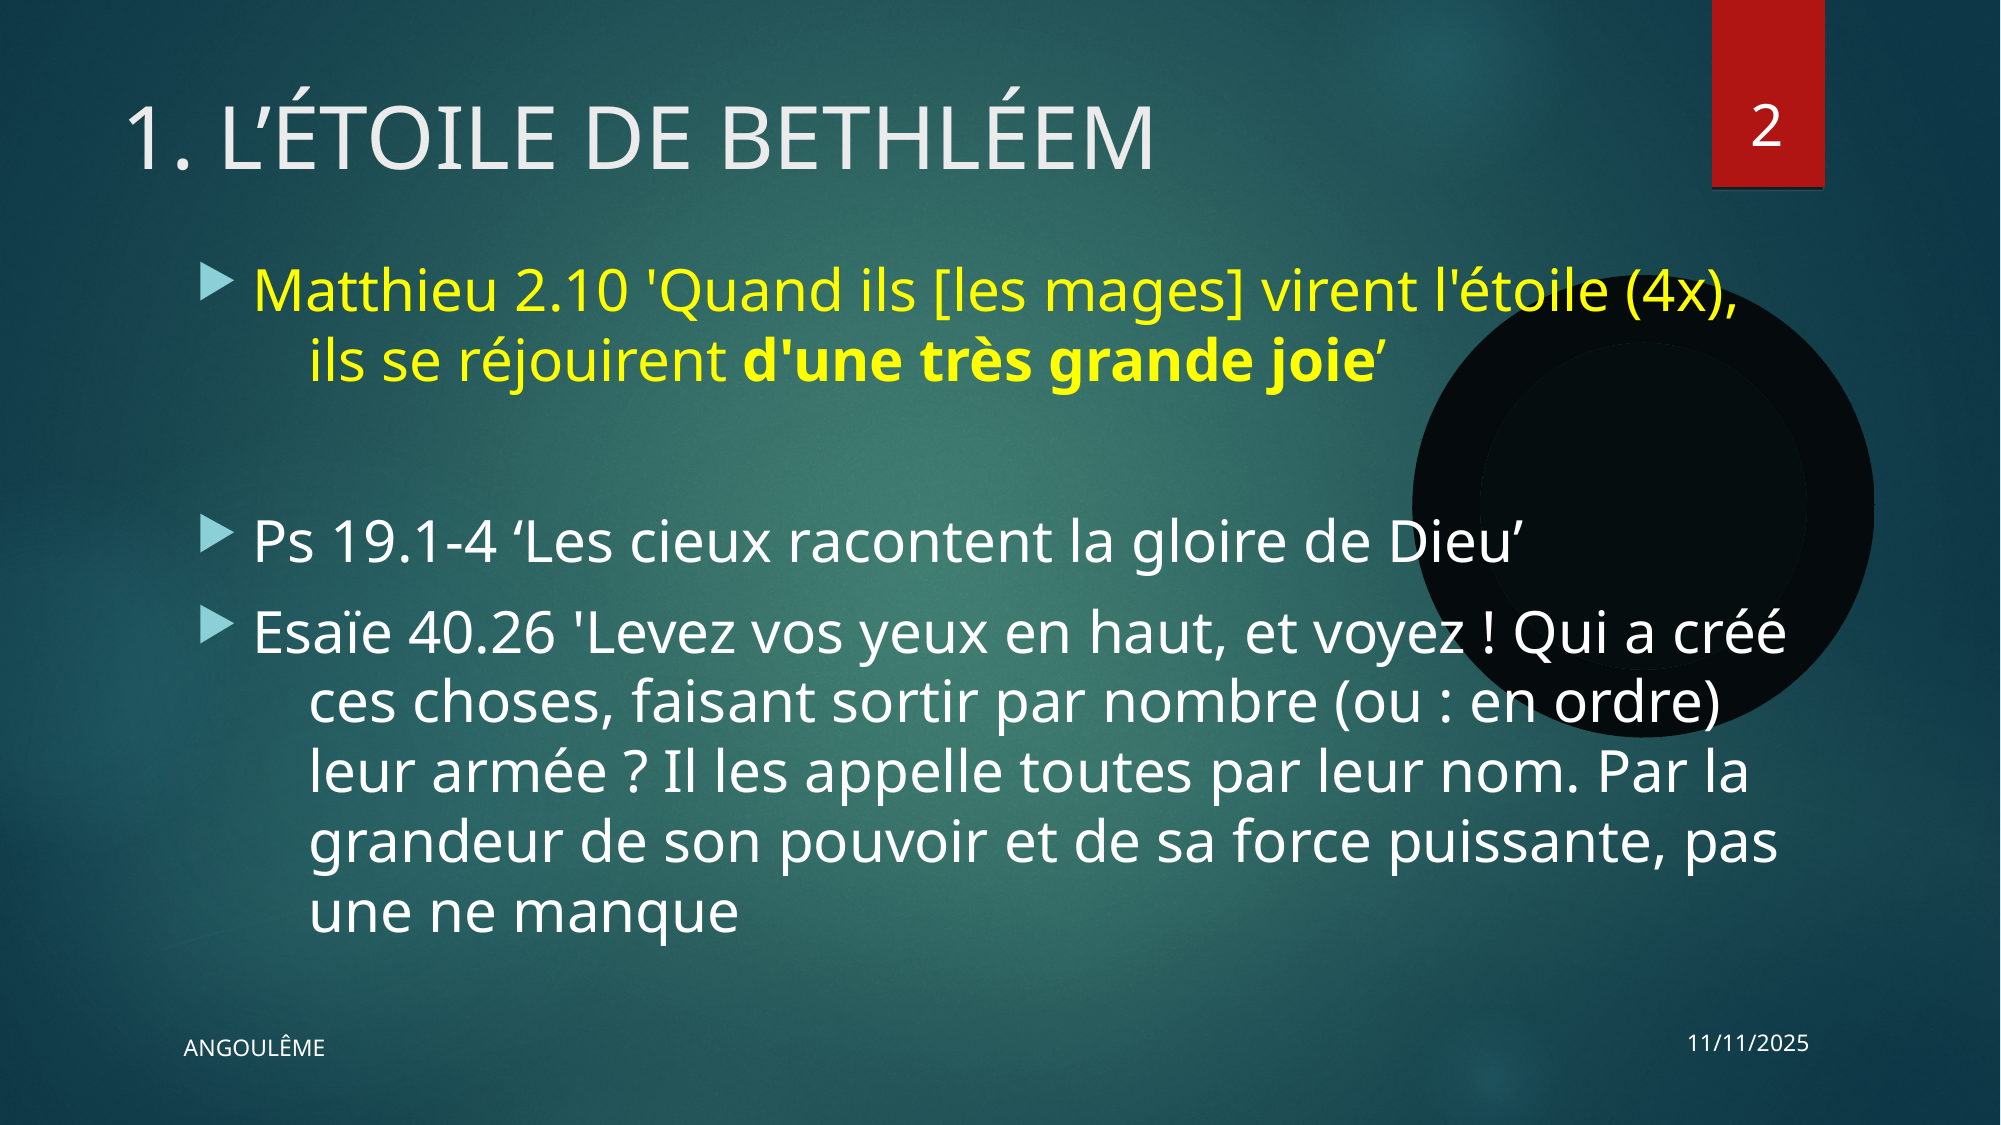

# 1. L’ÉTOILE DE BETHLÉEM
Matthieu 2.10 'Quand ils [les mages] virent l'étoile (4x), ils se réjouirent d'une très grande joie’
Ps 19.1-4 ‘Les cieux racontent la gloire de Dieu’
Esaïe 40.26 'Levez vos yeux en haut, et voyez ! Qui a créé ces choses, faisant sortir par nombre (ou : en ordre) leur armée ? Il les appelle toutes par leur nom. Par la grandeur de son pouvoir et de sa force puissante, pas une ne manque
11/11/2025
ANGOULÊME